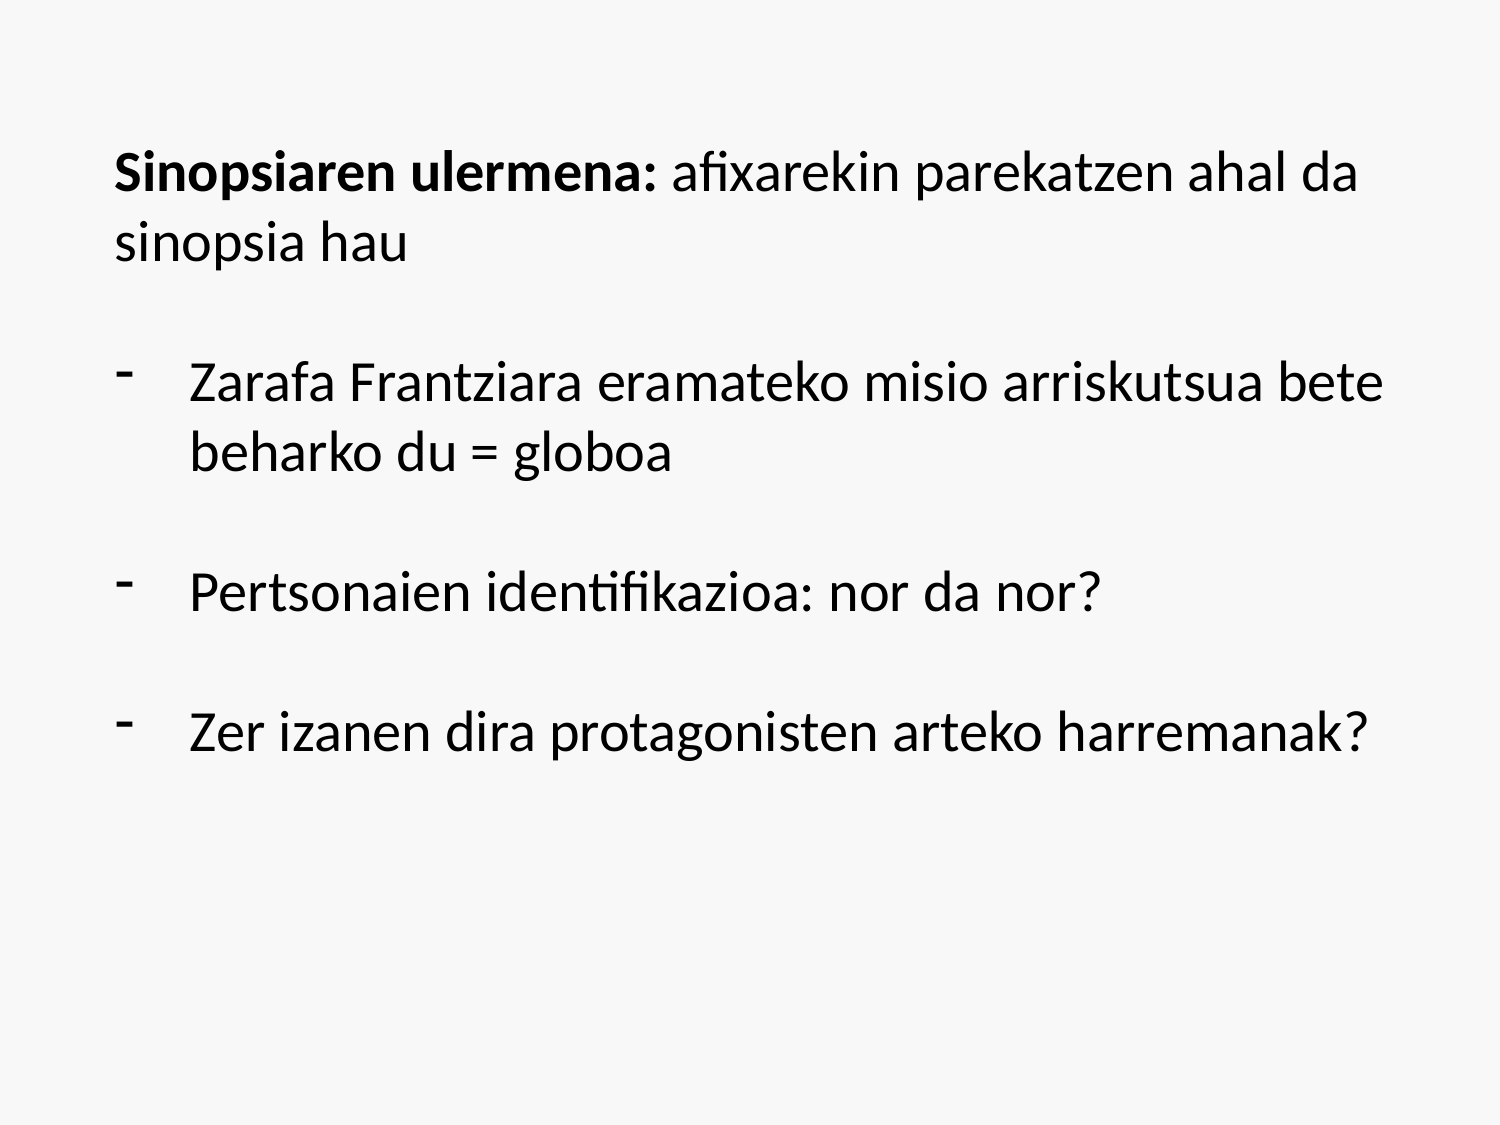

Sinopsiaren ulermena: afixarekin parekatzen ahal da sinopsia hau
Zarafa Frantziara eramateko misio arriskutsua bete beharko du = globoa
Pertsonaien identifikazioa: nor da nor?
Zer izanen dira protagonisten arteko harremanak?